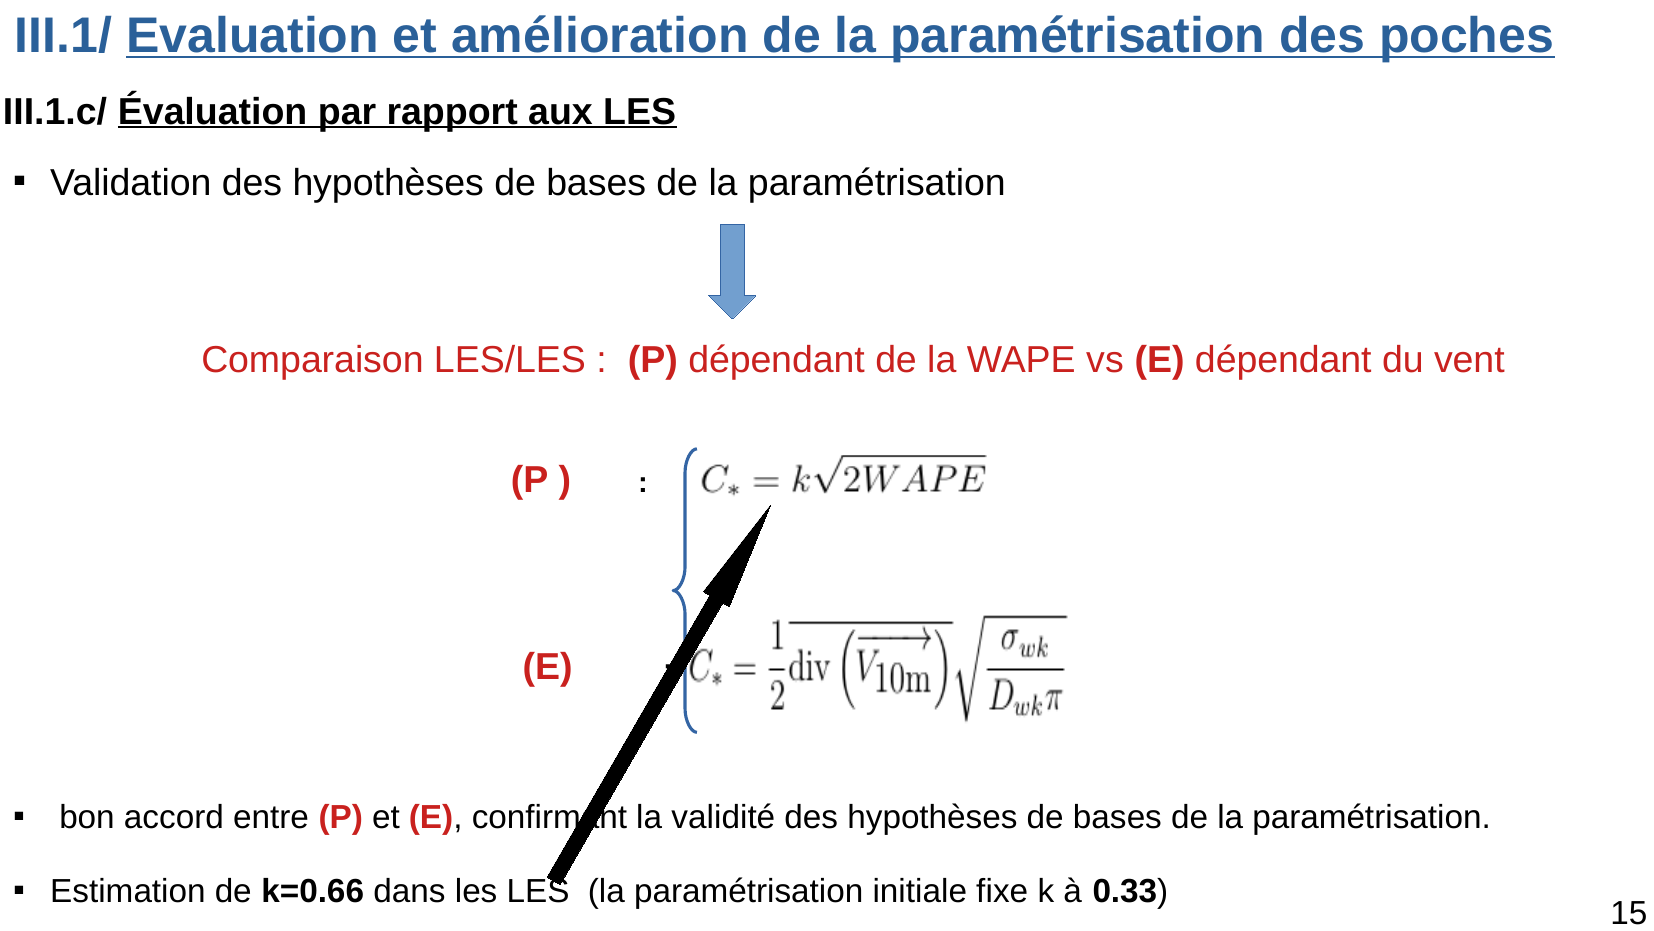

III.1/ Evaluation et amélioration de la paramétrisation des poches
III.1.c/ Évaluation par rapport aux LES
Validation des hypothèses de bases de la paramétrisation
 Comparaison LES/LES : (P) dépendant de la WAPE vs (E) dépendant du vent
(P ) :
(E) :
 bon accord entre (P) et (E), confirmant la validité des hypothèses de bases de la paramétrisation.
Estimation de k=0.66 dans les LES (la paramétrisation initiale fixe k à 0.33)
15